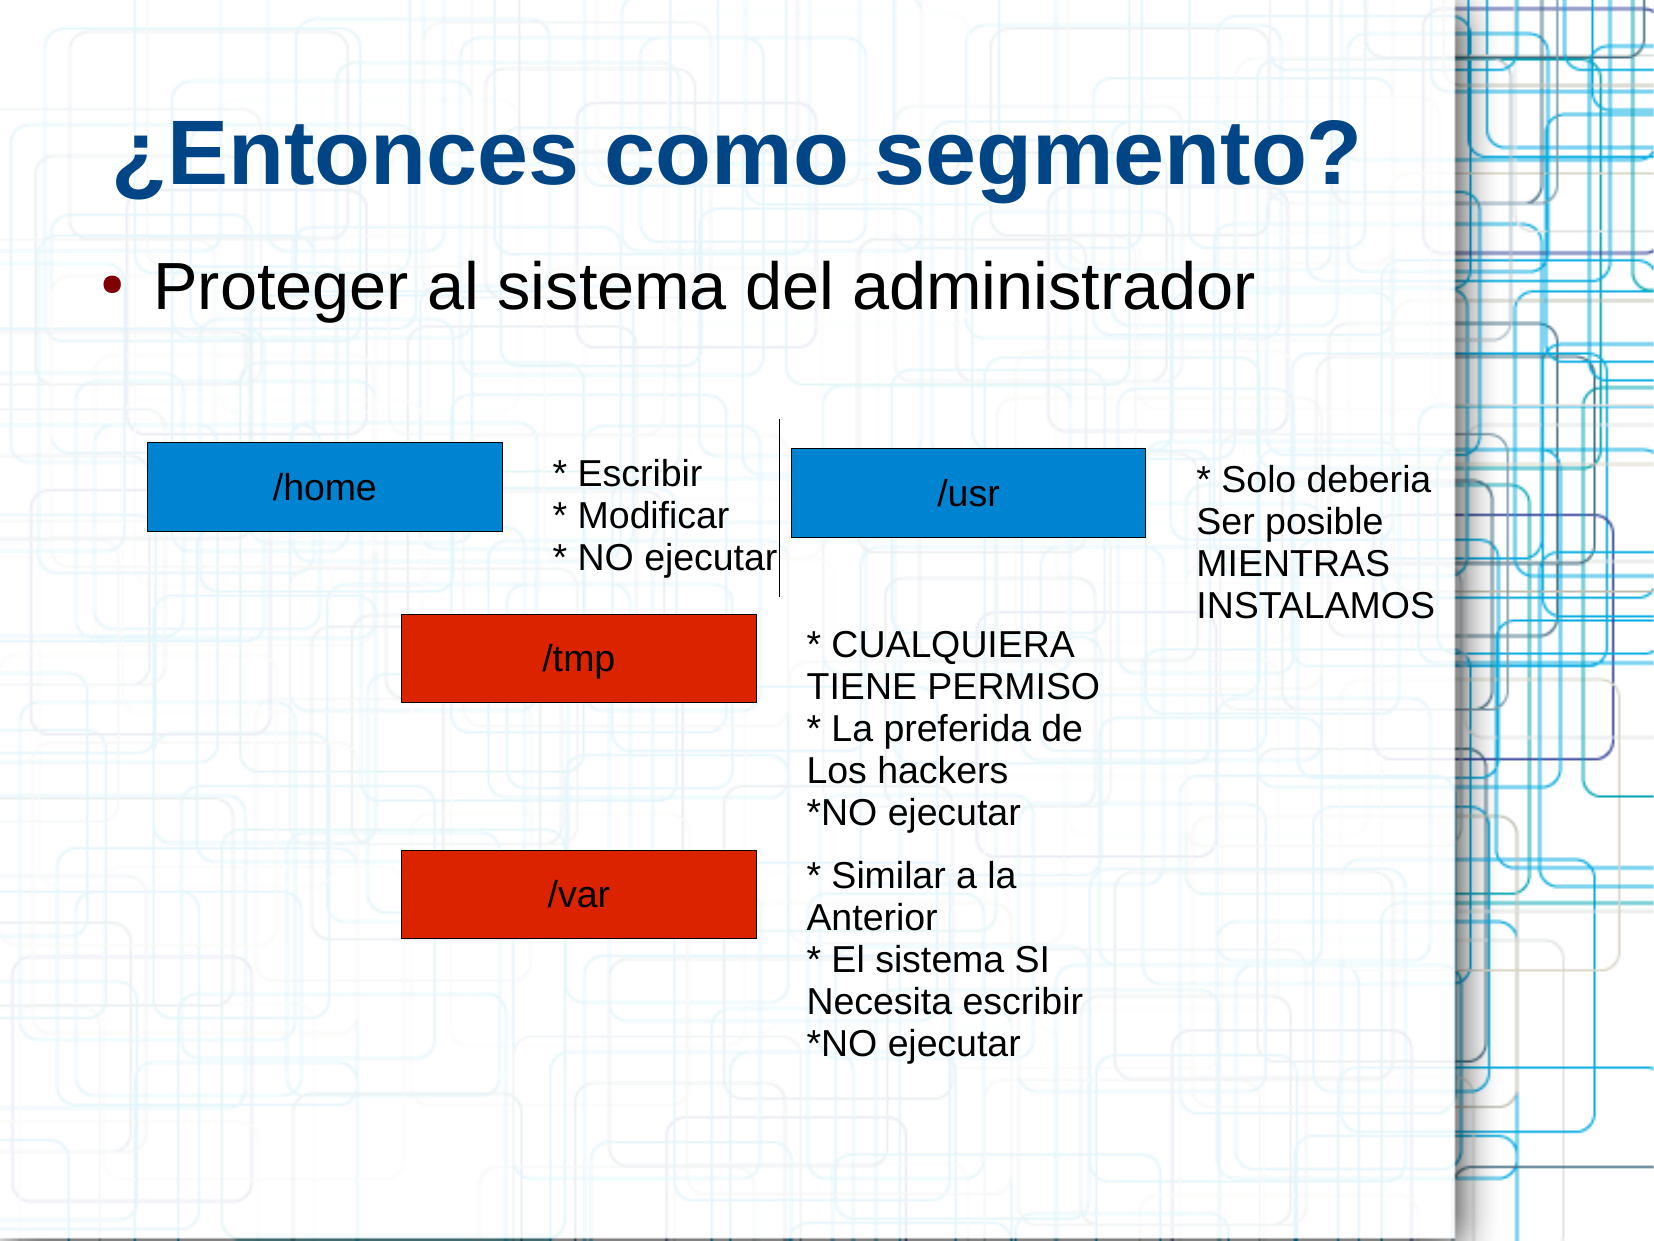

# ¿Entonces como segmento?
Proteger al sistema del administrador
/home
* Escribir
* Modificar
* NO ejecutar
/usr
* Solo deberia
Ser posible
MIENTRAS
INSTALAMOS
/tmp
* CUALQUIERA
TIENE PERMISO
* La preferida de
Los hackers
*NO ejecutar
* Similar a la
Anterior
* El sistema SI
Necesita escribir
*NO ejecutar
/var